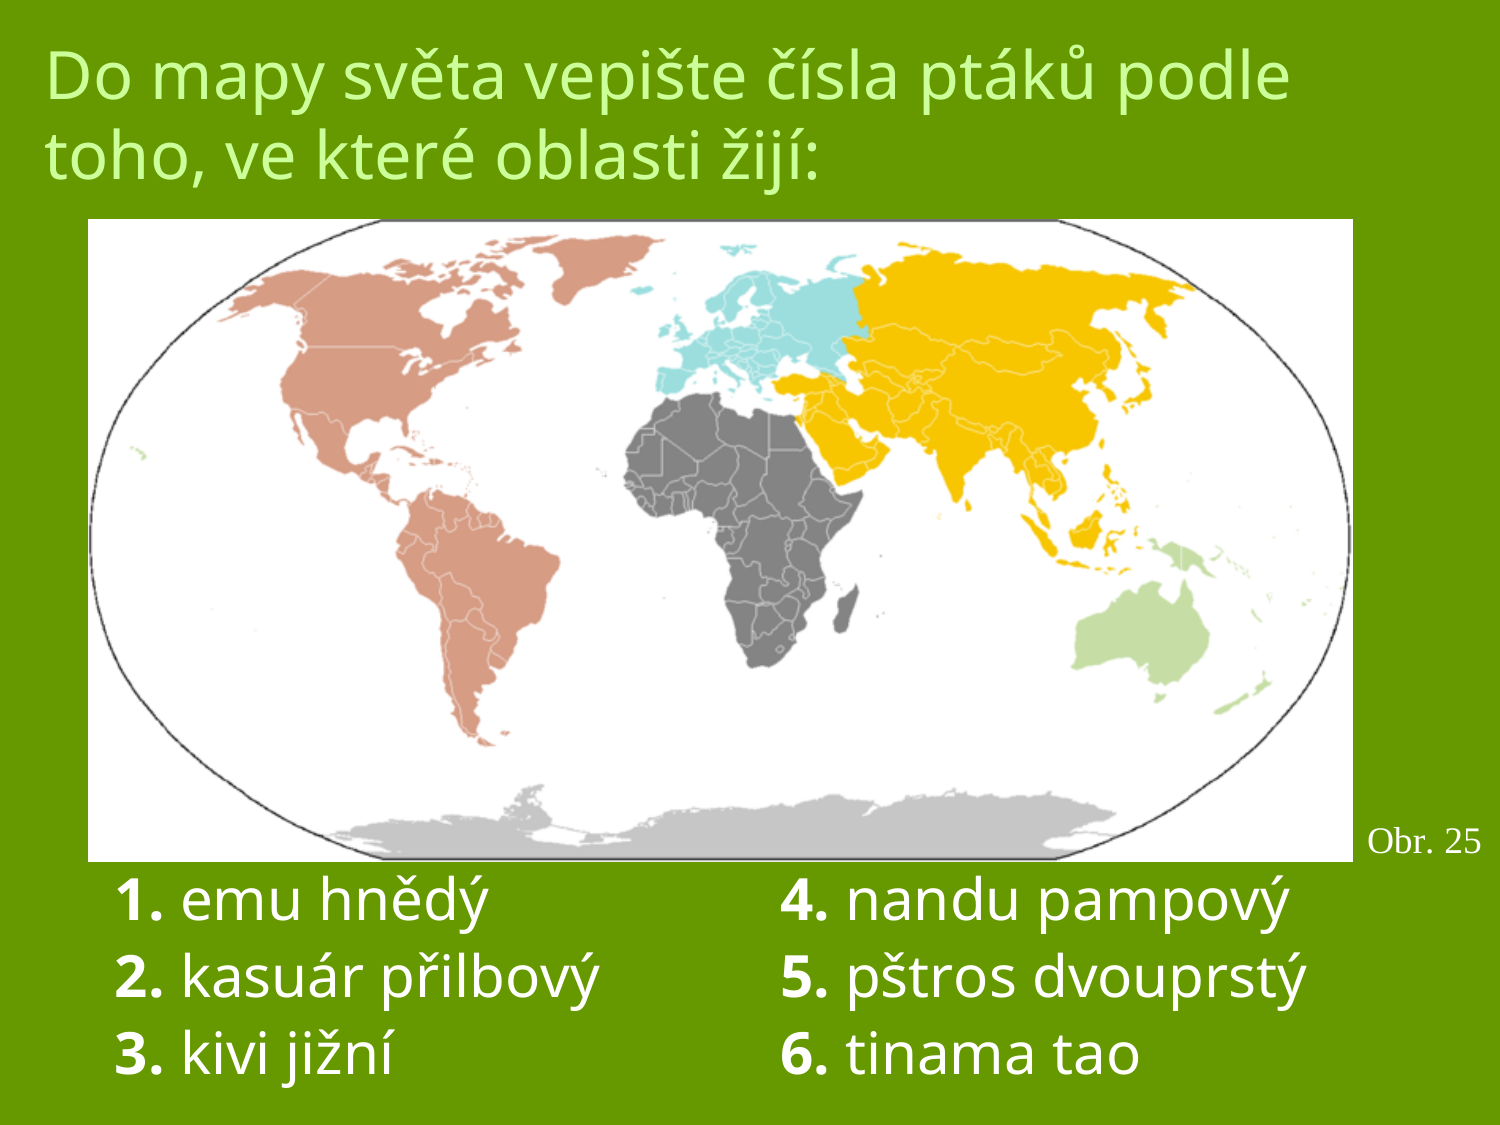

# Do mapy světa vepište čísla ptáků podle toho, ve které oblasti žijí:
	1. emu hnědý 		 4. nandu pampový
	2. kasuár přilbový		 5. pštros dvouprstý
	3. kivi jižní			 6. tinama tao
Obr. 25